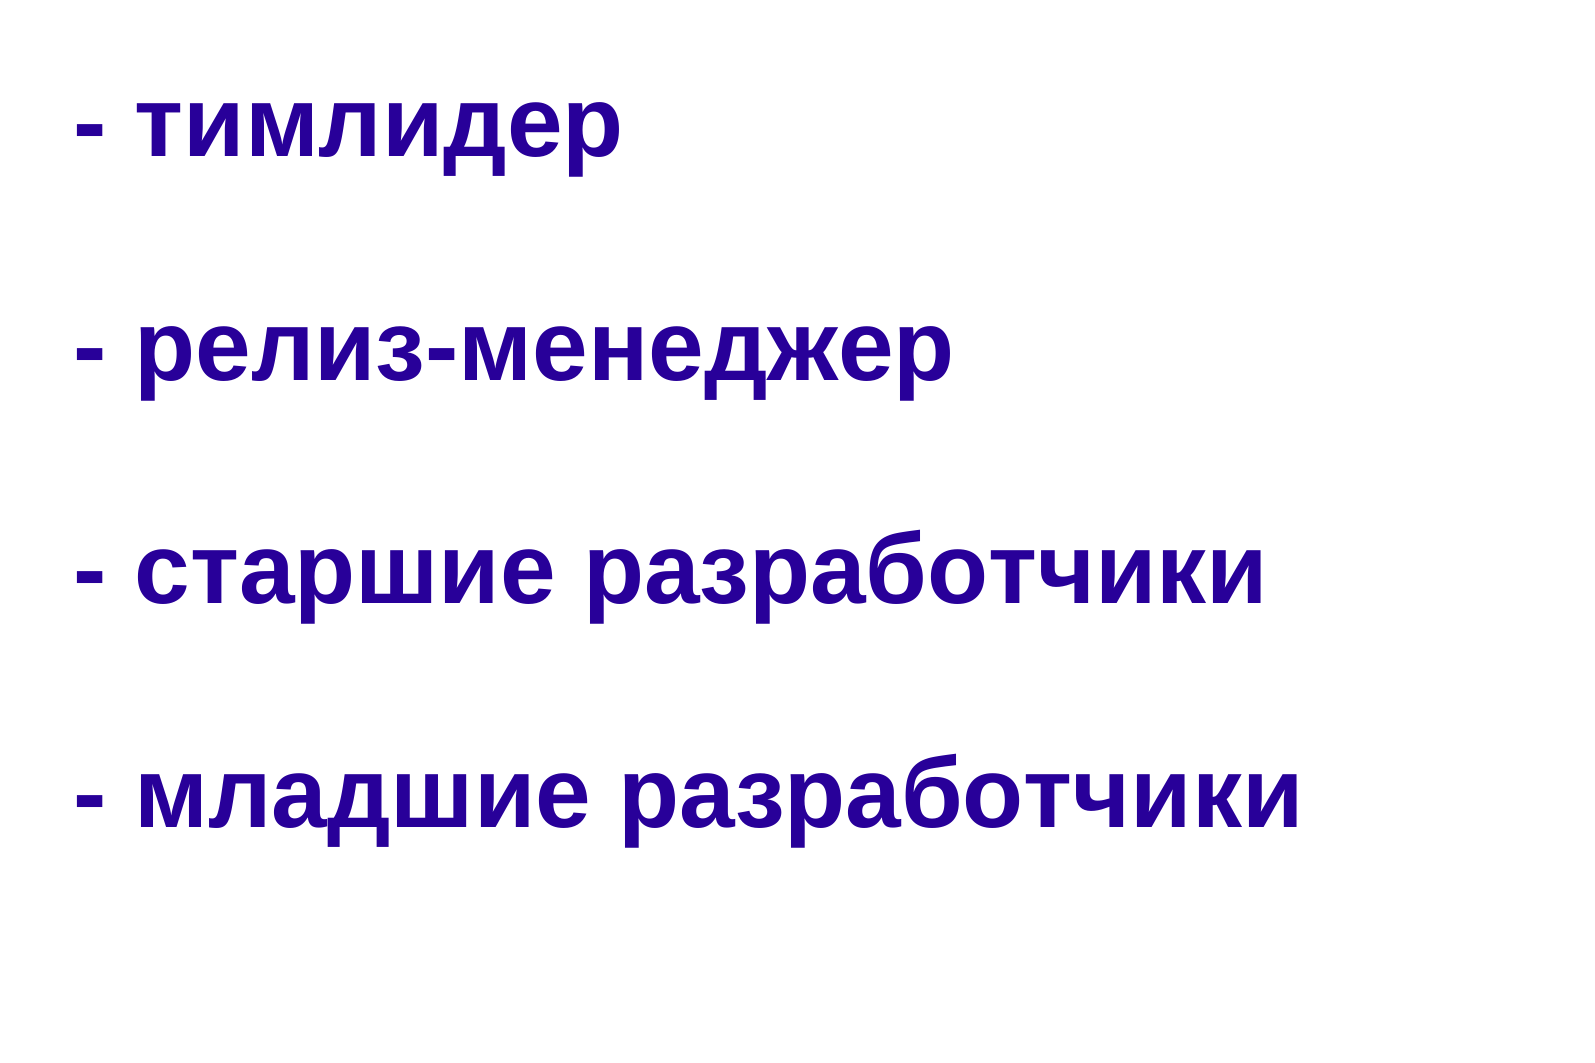

- тимлидер
- релиз-менеджер
- старшие разработчики
- младшие разработчики